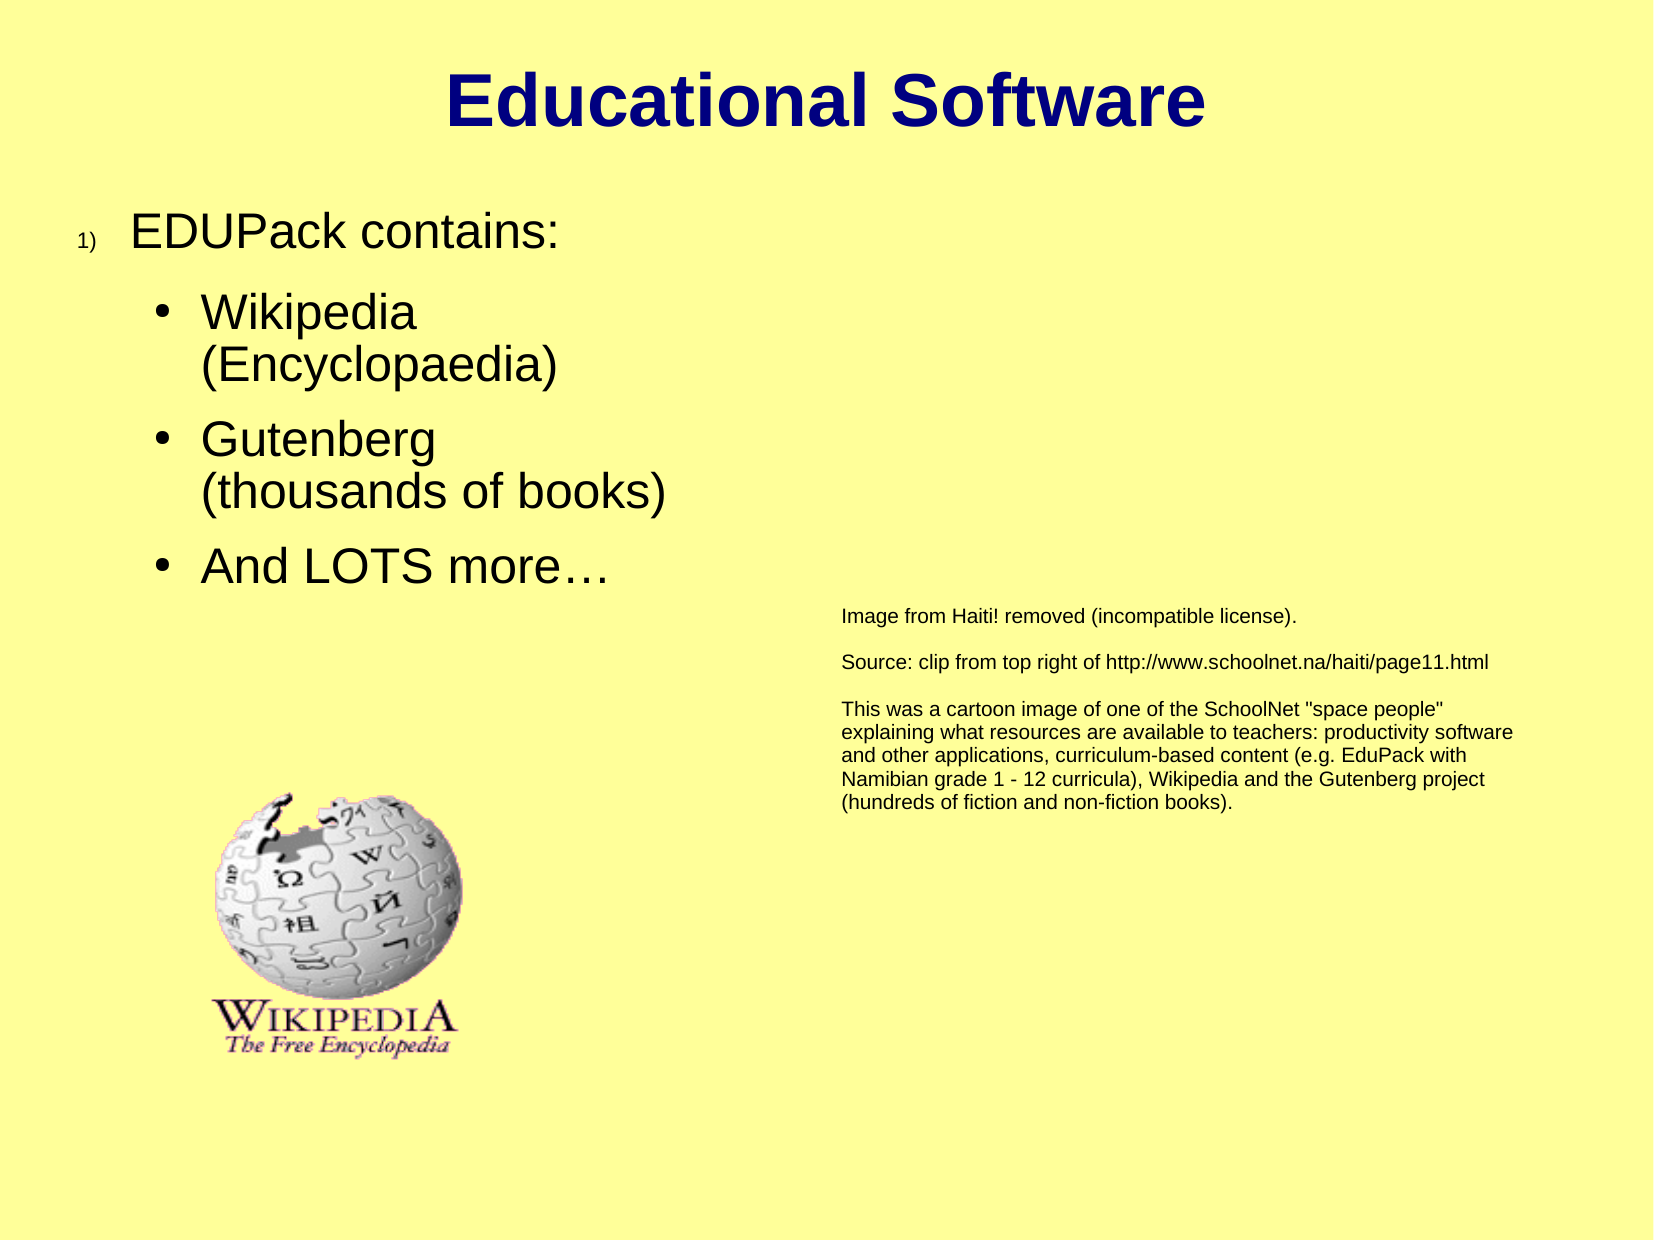

# Educational Software
EDUPack contains:
Wikipedia (Encyclopaedia)
Gutenberg (thousands of books)
And LOTS more…
Image from Haiti! removed (incompatible license).
Source: clip from top right of http://www.schoolnet.na/haiti/page11.html
This was a cartoon image of one of the SchoolNet "space people" explaining what resources are available to teachers: productivity software and other applications, curriculum-based content (e.g. EduPack with Namibian grade 1 - 12 curricula), Wikipedia and the Gutenberg project (hundreds of fiction and non-fiction books).